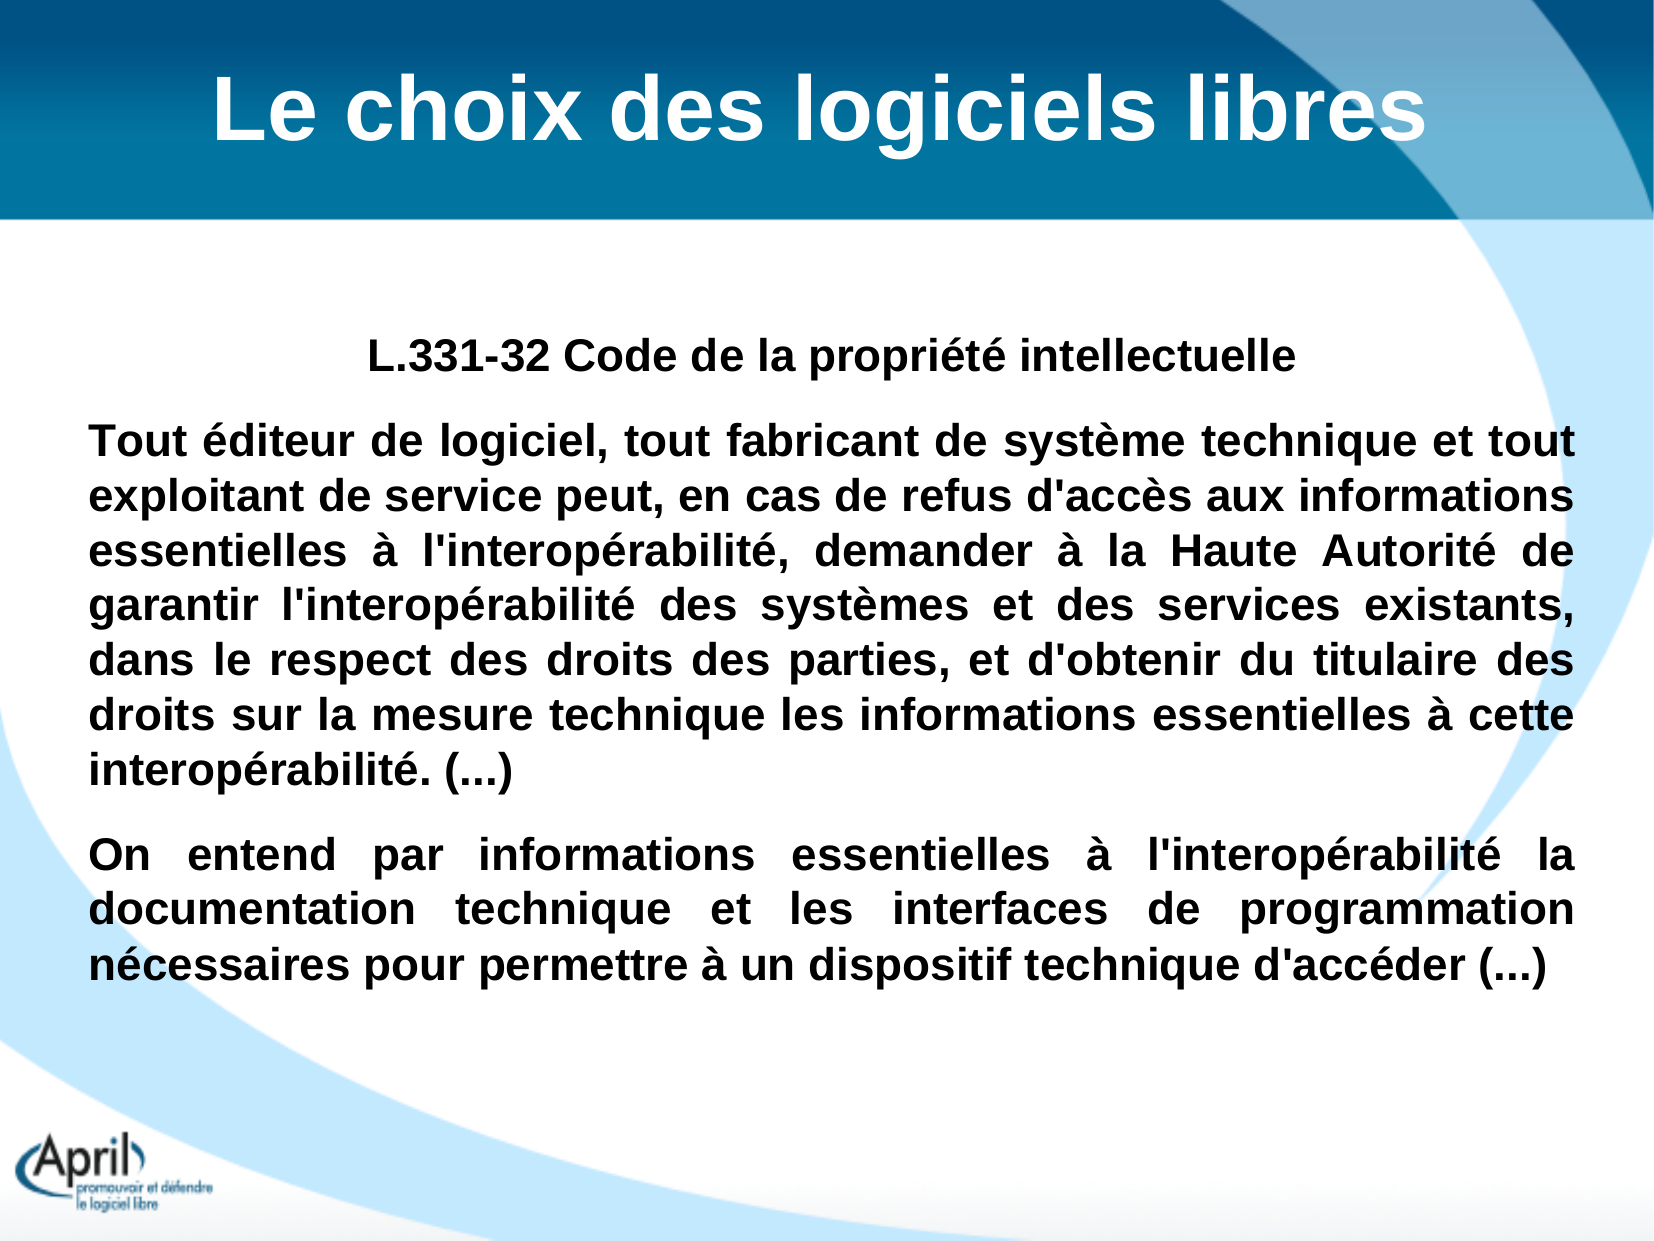

# Le choix des logiciels libres
L.331-32 Code de la propriété intellectuelle
Tout éditeur de logiciel, tout fabricant de système technique et tout exploitant de service peut, en cas de refus d'accès aux informations essentielles à l'interopérabilité, demander à la Haute Autorité de garantir l'interopérabilité des systèmes et des services existants, dans le respect des droits des parties, et d'obtenir du titulaire des droits sur la mesure technique les informations essentielles à cette interopérabilité. (...)
On entend par informations essentielles à l'interopérabilité la documentation technique et les interfaces de programmation nécessaires pour permettre à un dispositif technique d'accéder (...)